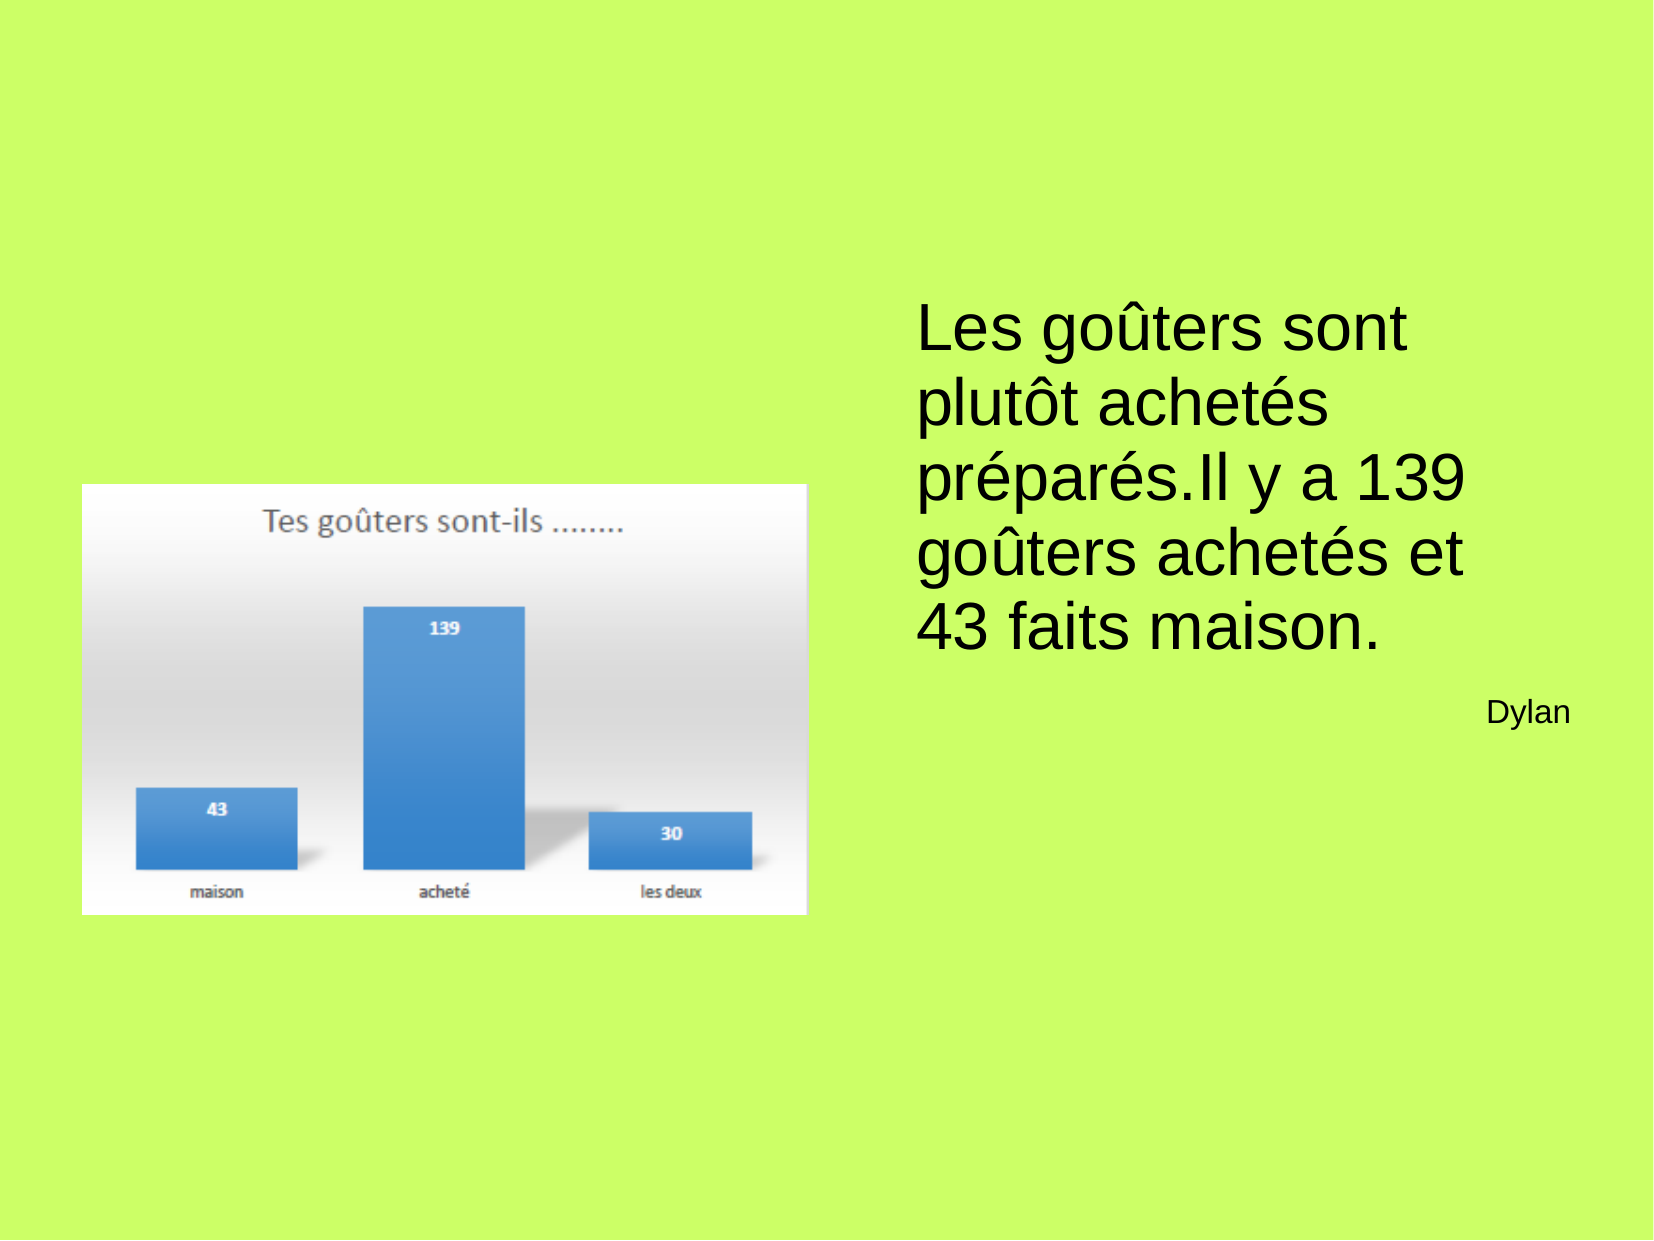

#
Les goûters sont plutôt achetés préparés.Il y a 139 goûters achetés et 43 faits maison.
Dylan